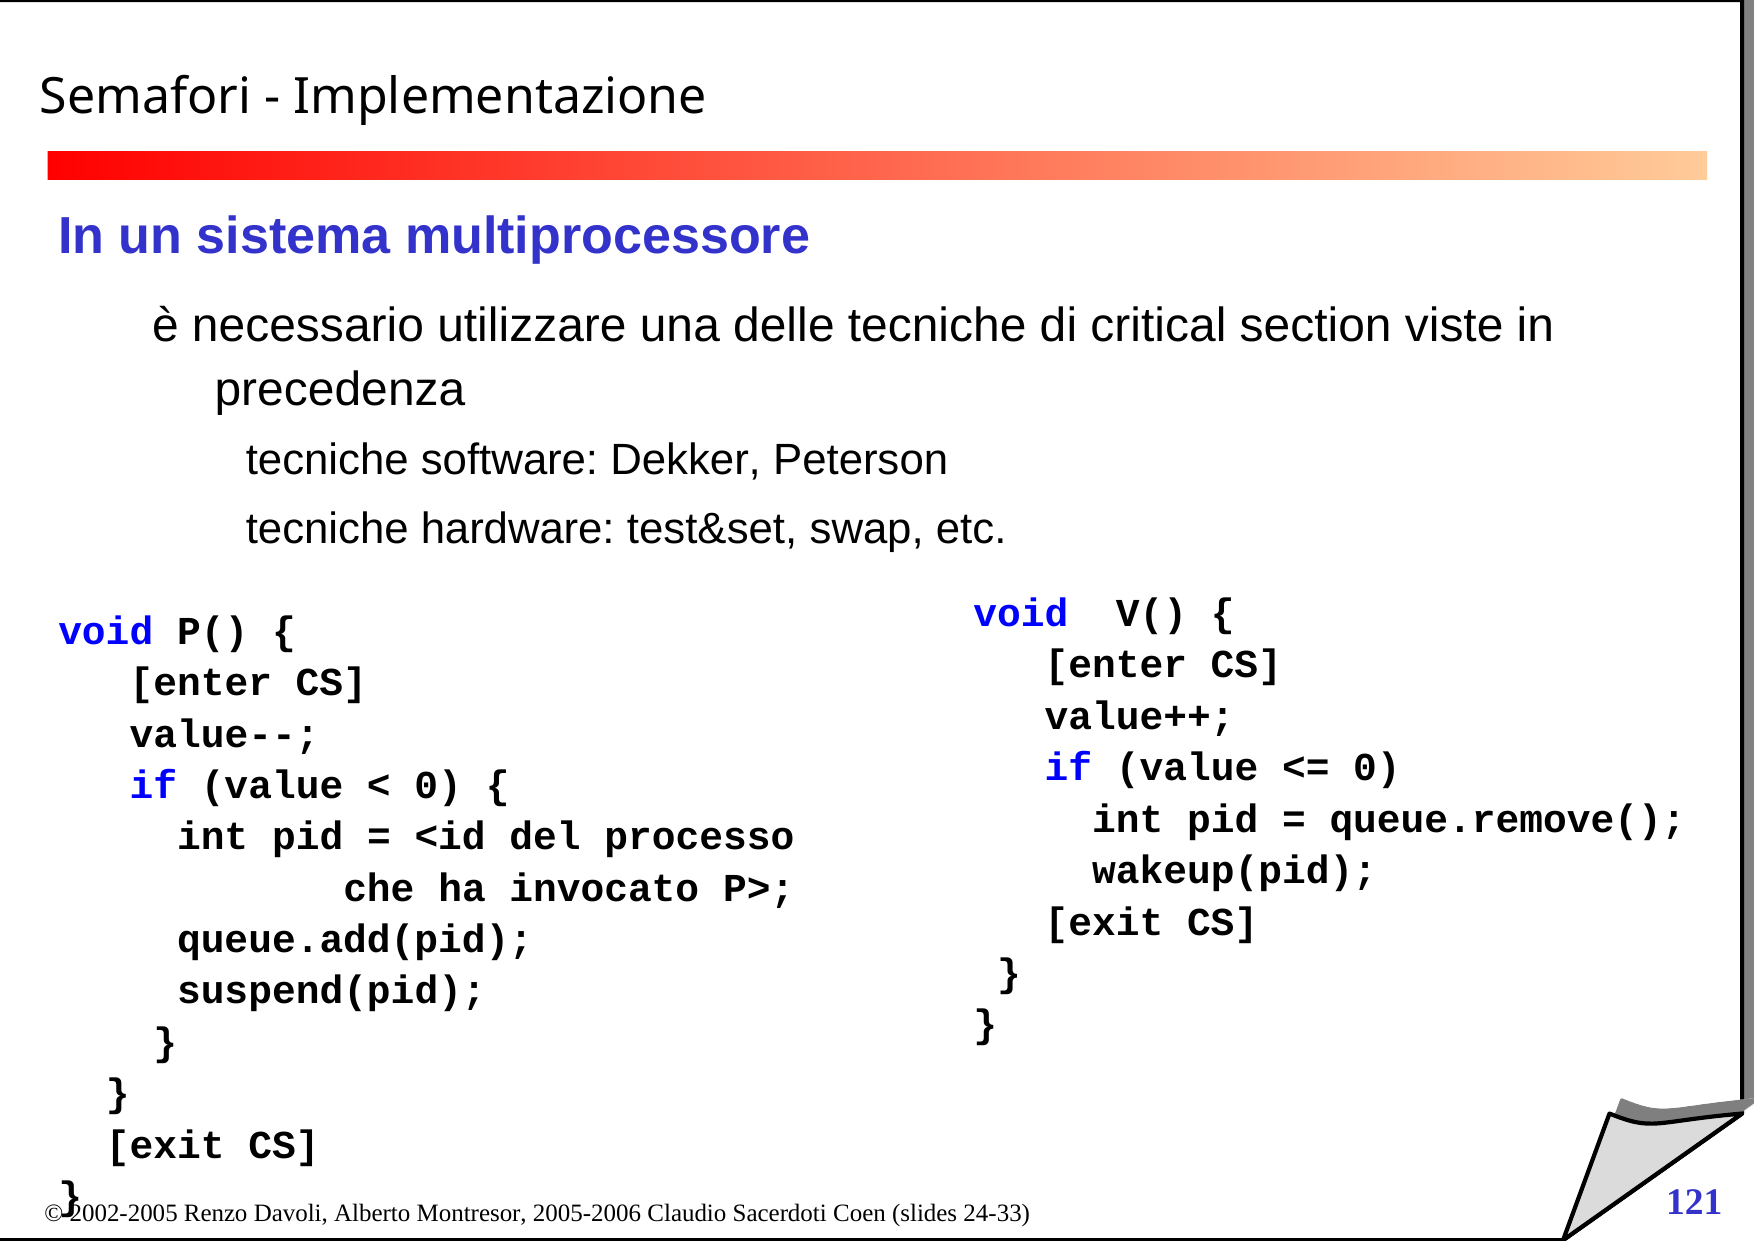

# Semafori - Implementazione
In un sistema multiprocessore
è necessario utilizzare una delle tecniche di critical section viste in precedenza
tecniche software: Dekker, Peterson
tecniche hardware: test&set, swap, etc.
void P() {
 [enter CS]
 value--;
 if (value < 0) {
 int pid = <id del processo
 che ha invocato P>;
 queue.add(pid);
 suspend(pid);
 }
 }
 [exit CS]
}
void V() {
 [enter CS]
 value++;
 if (value <= 0)
 int pid = queue.remove();
 wakeup(pid);
 [exit CS]
 }
}